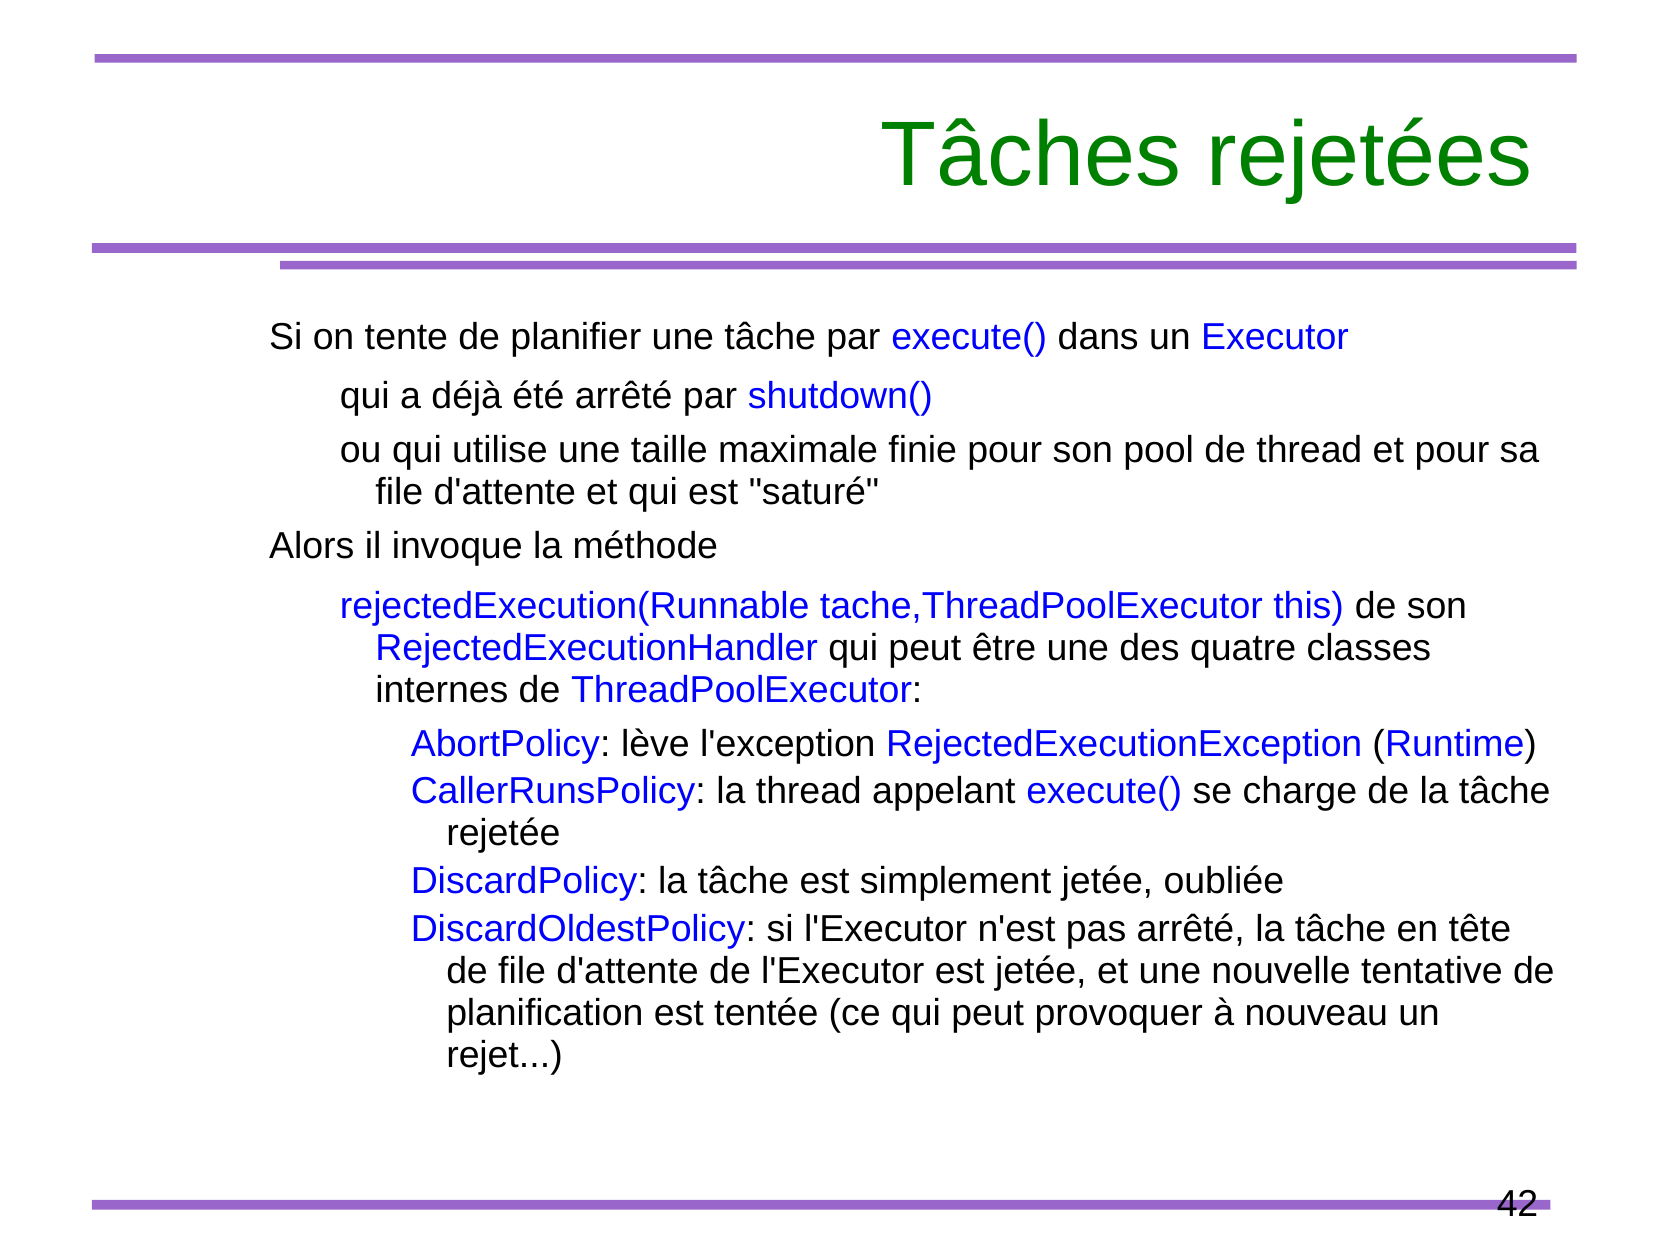

# Tâches rejetées
Si on tente de planifier une tâche par execute() dans un Executor
qui a déjà été arrêté par shutdown()
ou qui utilise une taille maximale finie pour son pool de thread et pour sa file d'attente et qui est "saturé"
Alors il invoque la méthode
rejectedExecution(Runnable tache,ThreadPoolExecutor this) de son RejectedExecutionHandler qui peut être une des quatre classes internes de ThreadPoolExecutor:
AbortPolicy: lève l'exception RejectedExecutionException (Runtime)
CallerRunsPolicy: la thread appelant execute() se charge de la tâche rejetée
DiscardPolicy: la tâche est simplement jetée, oubliée
DiscardOldestPolicy: si l'Executor n'est pas arrêté, la tâche en tête de file d'attente de l'Executor est jetée, et une nouvelle tentative de planification est tentée (ce qui peut provoquer à nouveau un rejet...)